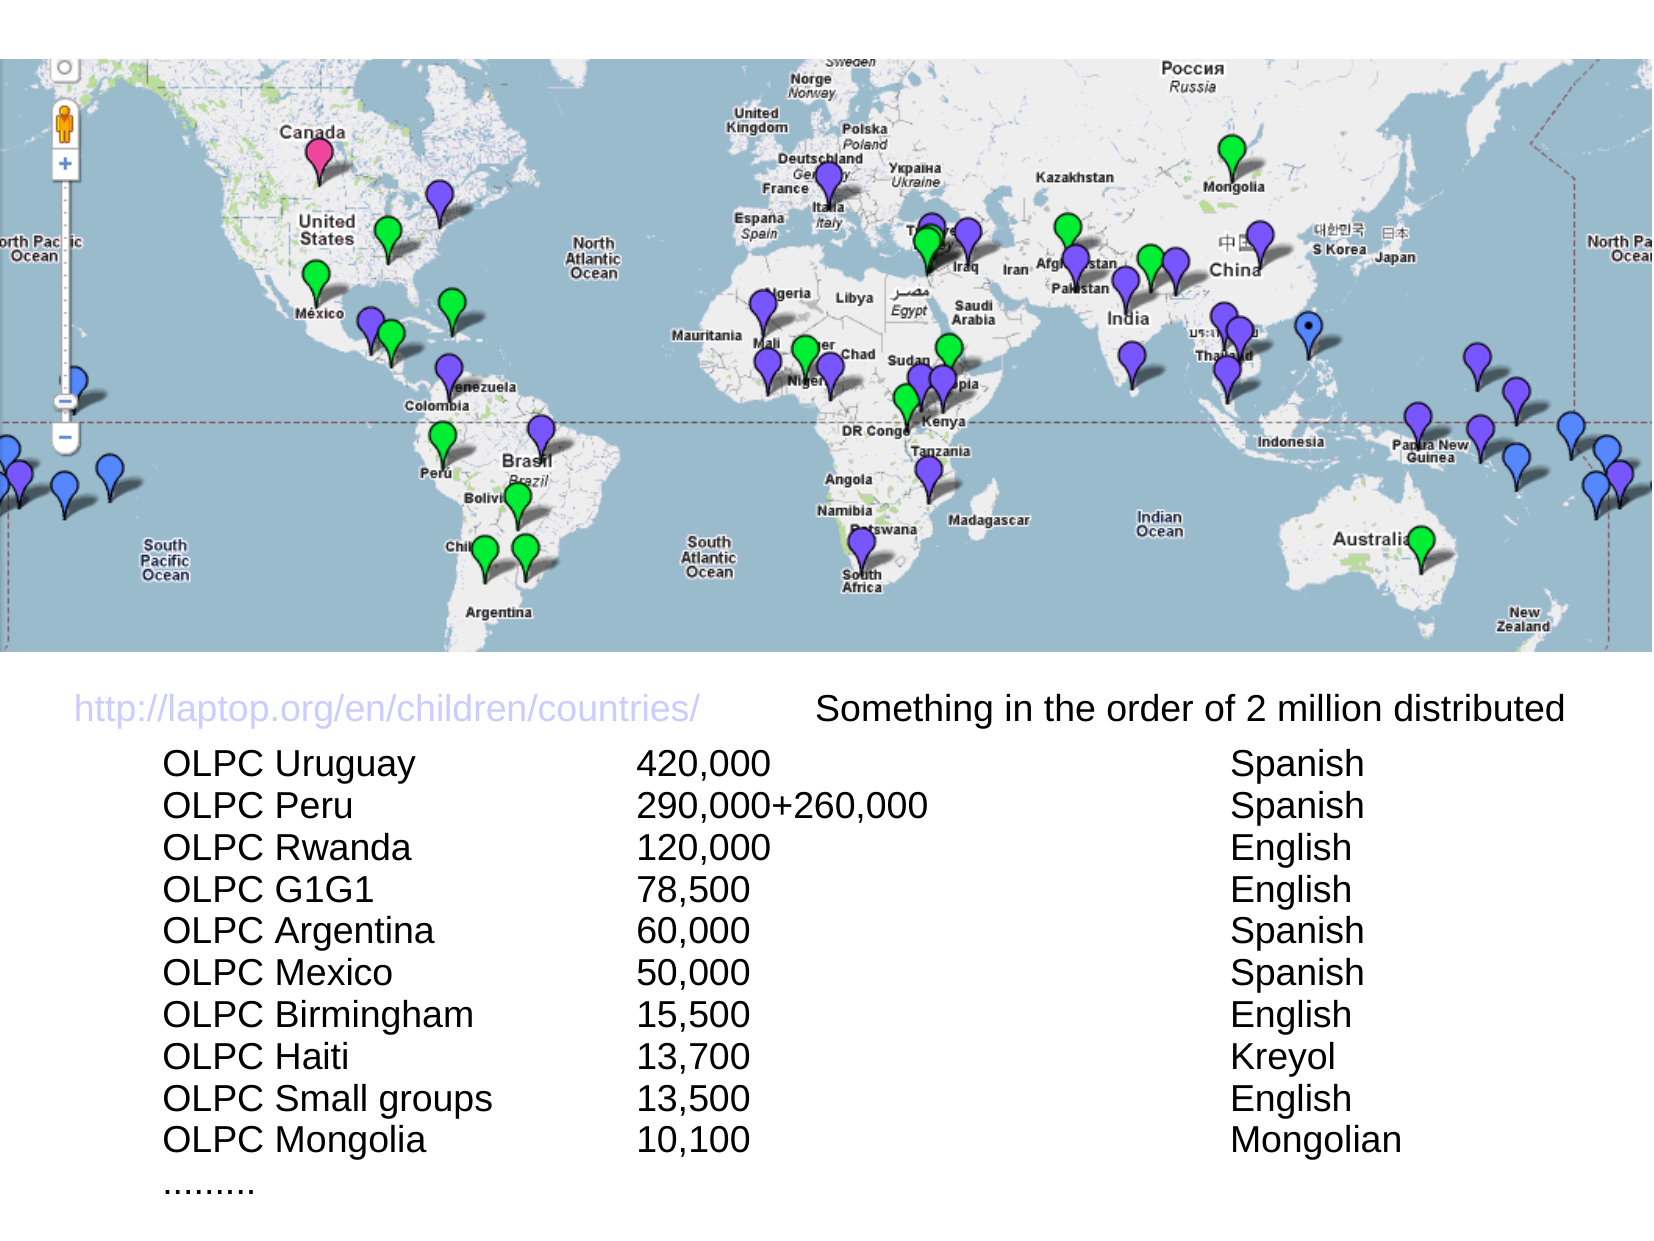

http://laptop.org/en/children/countries/ Something in the order of 2 million distributed
OLPC Uruguay 		420,000 				Spanish
OLPC Peru 			290,000+260,000 			Spanish
OLPC Rwanda 		120,000 				English
OLPC G1G1 			78,500 				English
OLPC Argentina 		60,000 				Spanish
OLPC Mexico 		50,000 				Spanish
OLPC Birmingham 		15,500 				English
OLPC Haiti 			13,700					Kreyol
OLPC Small groups 		13,500					English
OLPC Mongolia 		10,100					Mongolian
.........